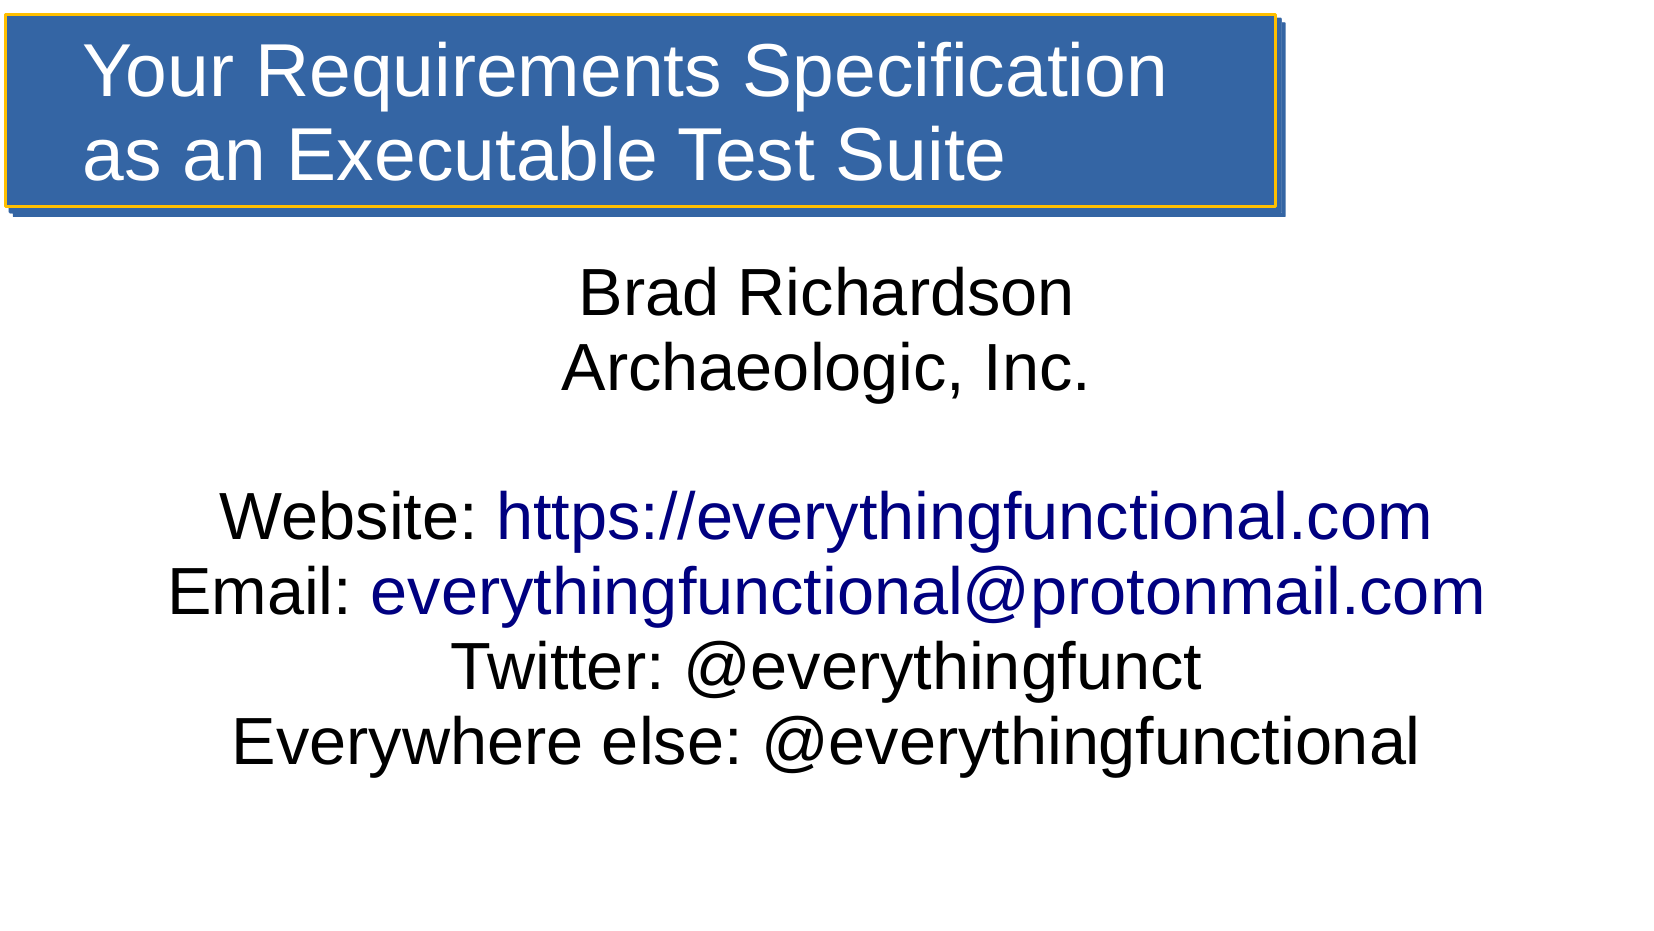

# Your Requirements Specification as an Executable Test Suite
Brad Richardson
Archaeologic, Inc.
Website: https://everythingfunctional.com
Email: everythingfunctional@protonmail.com
Twitter: @everythingfunct
Everywhere else: @everythingfunctional